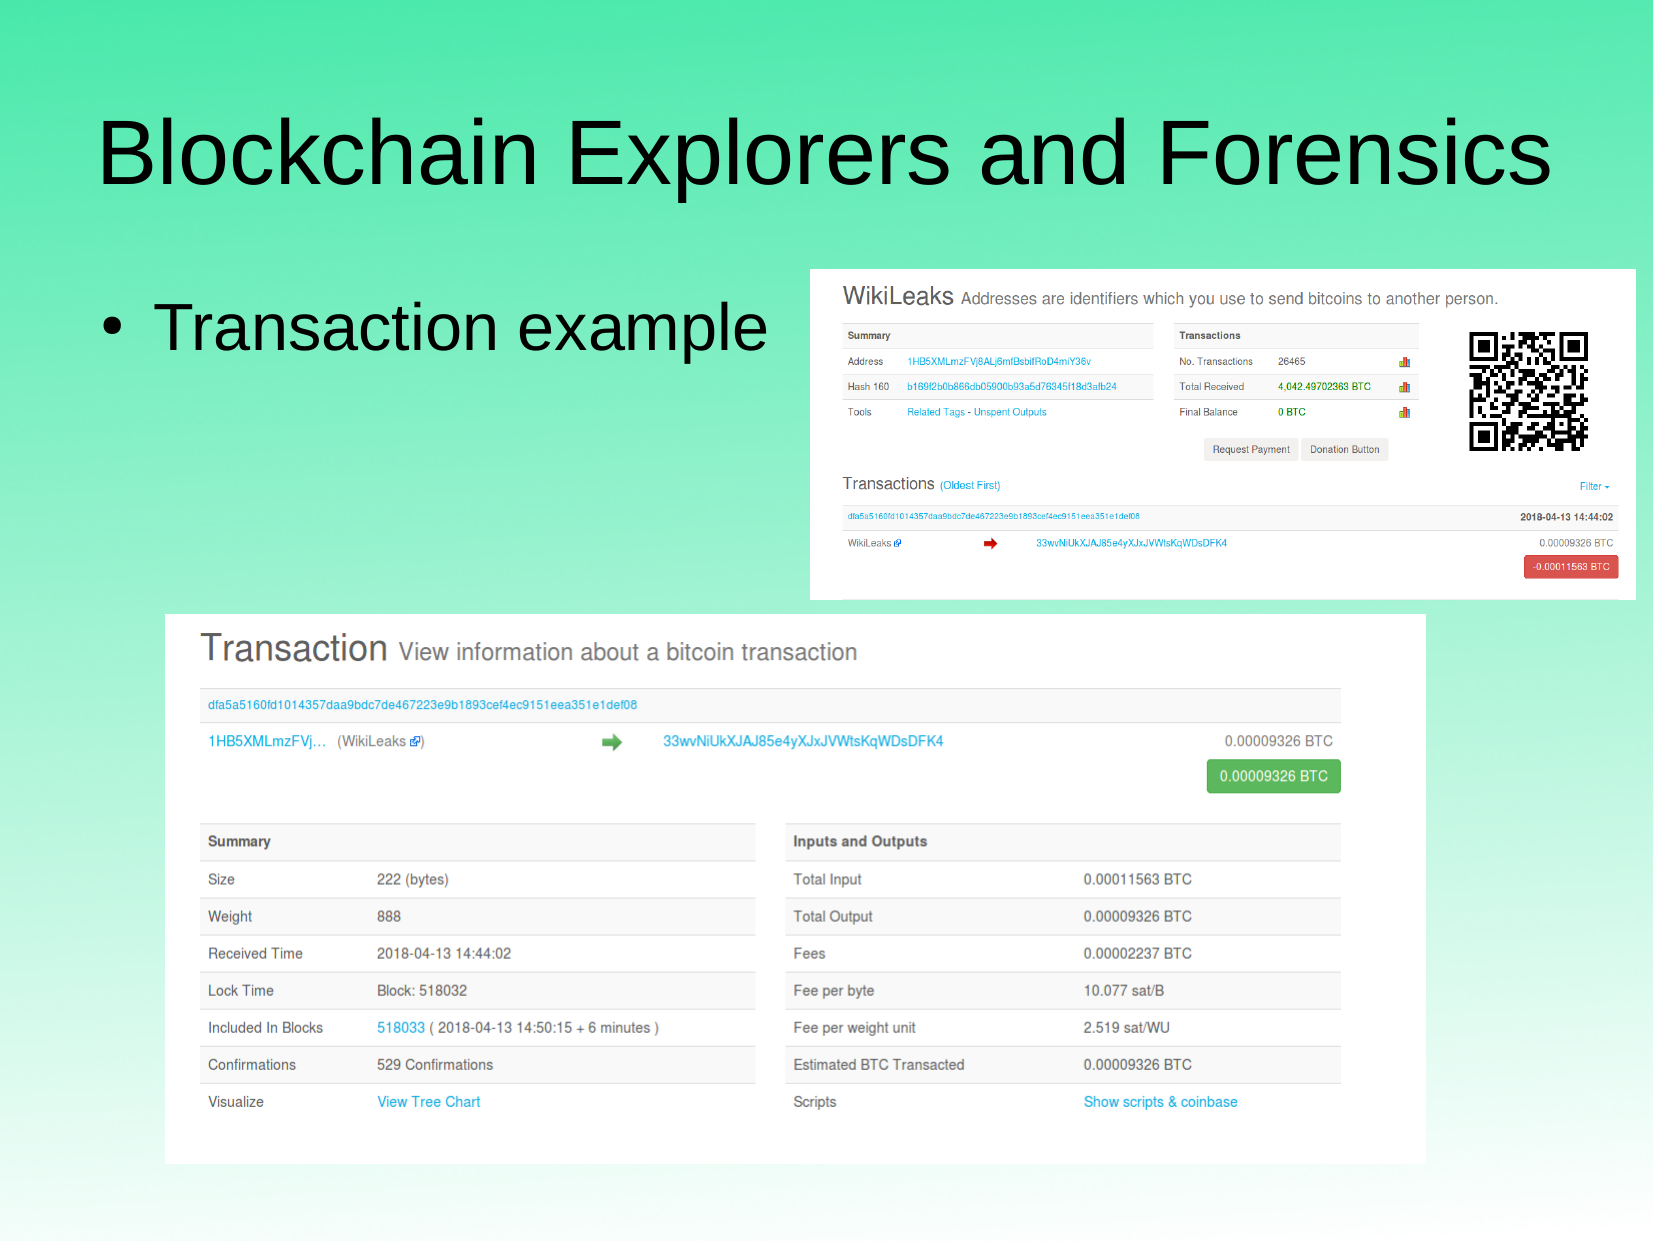

# Blockchain Explorers and Forensics
Transaction example